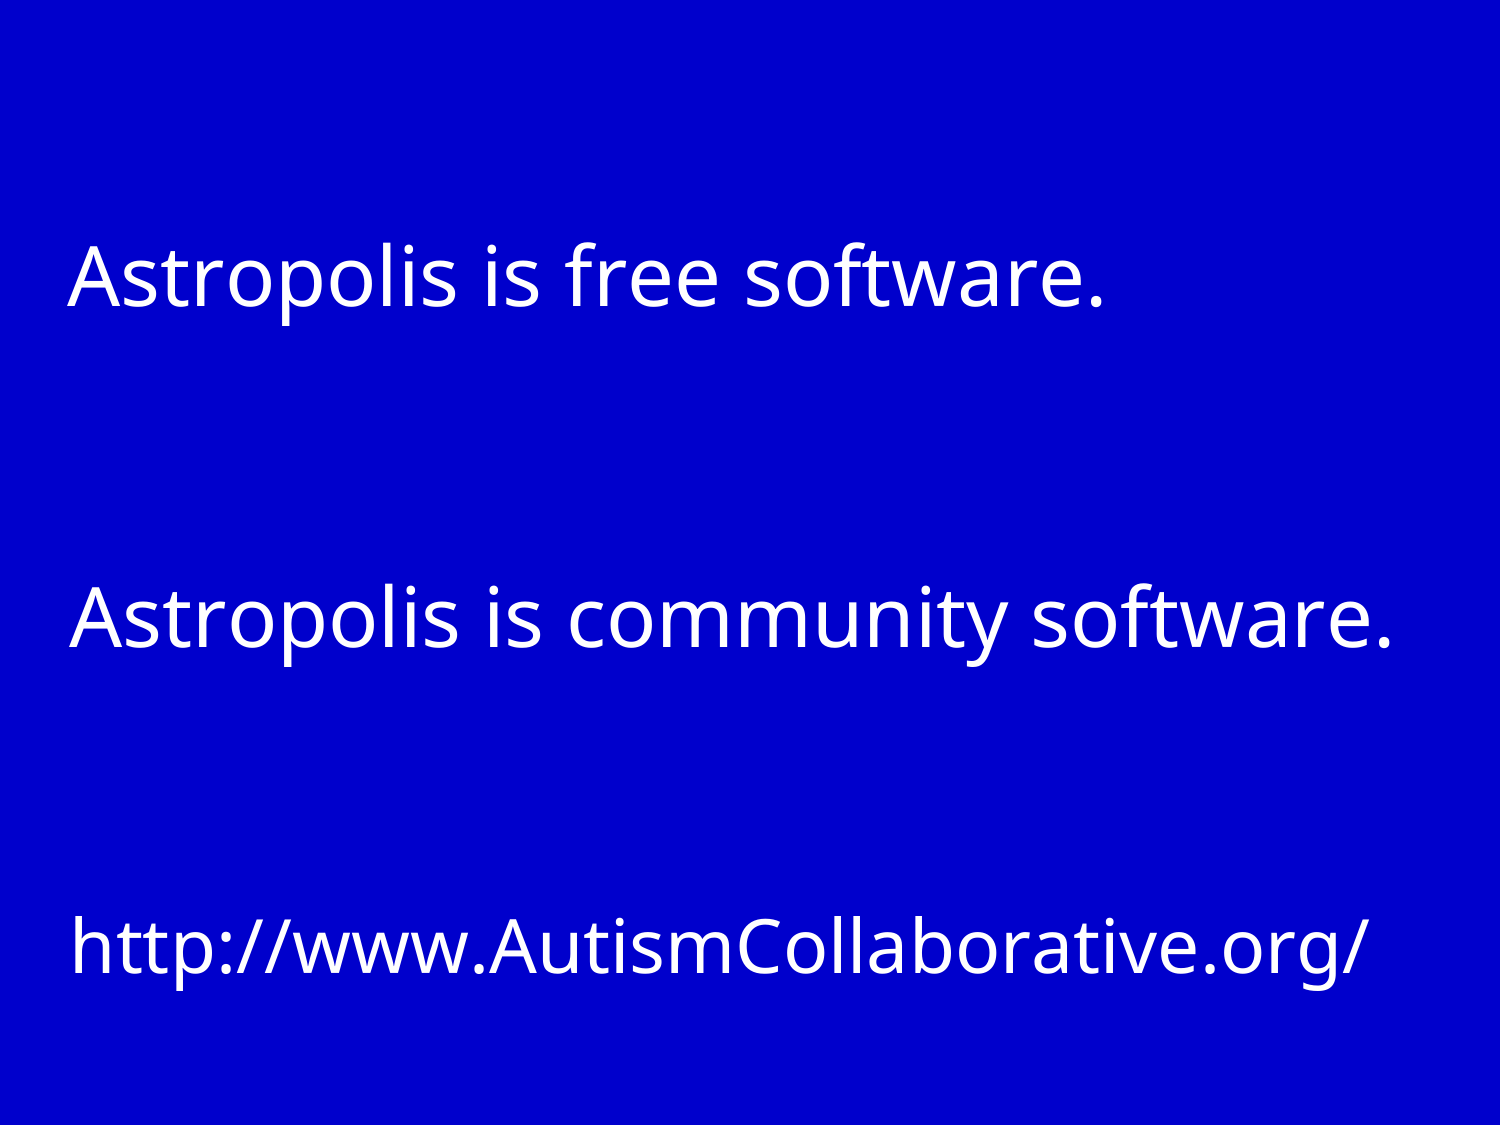

# Astropolis is free software. Astropolis is community software. http://www.AutismCollaborative.org/